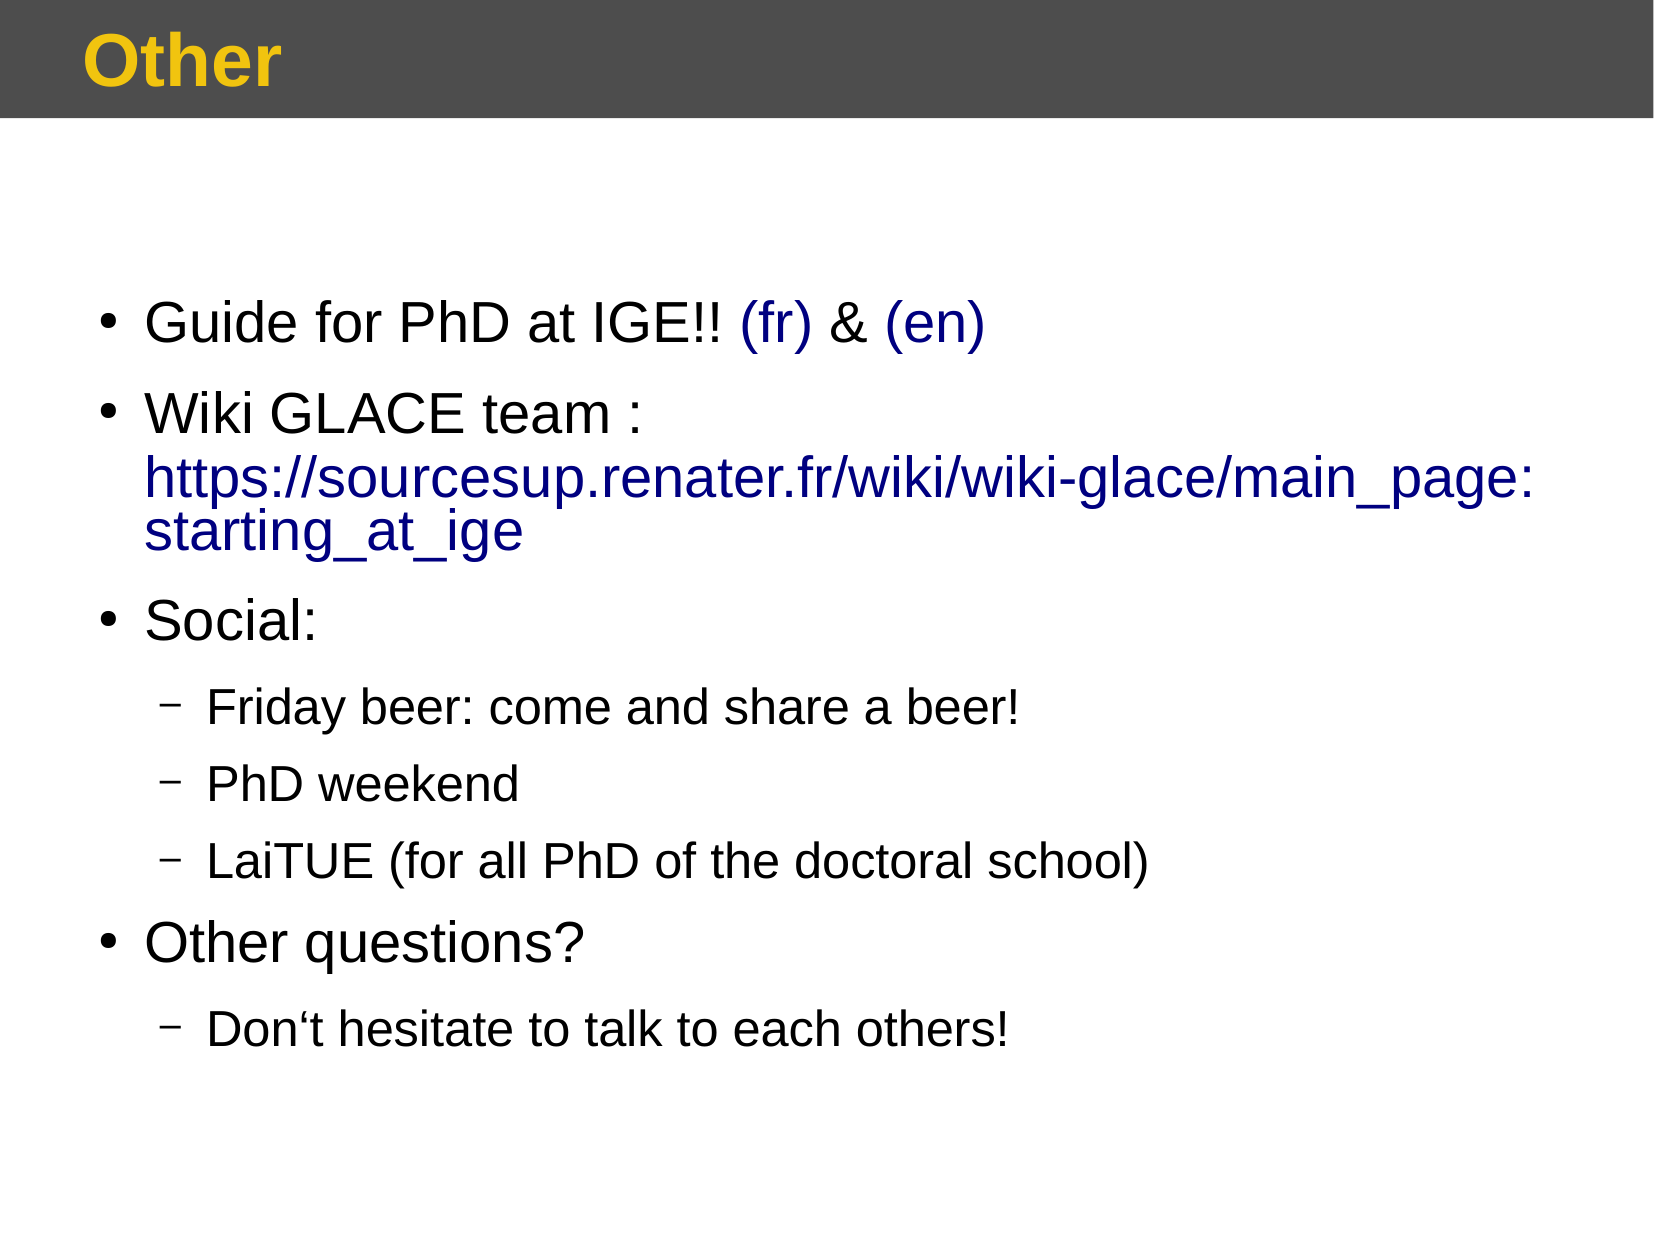

# Other
Guide for PhD at IGE!! (fr) & (en)
Wiki GLACE team : https://sourcesup.renater.fr/wiki/wiki-glace/main_page:starting_at_ige
Social:
Friday beer: come and share a beer!
PhD weekend
LaiTUE (for all PhD of the doctoral school)
Other questions?
Don‘t hesitate to talk to each others!